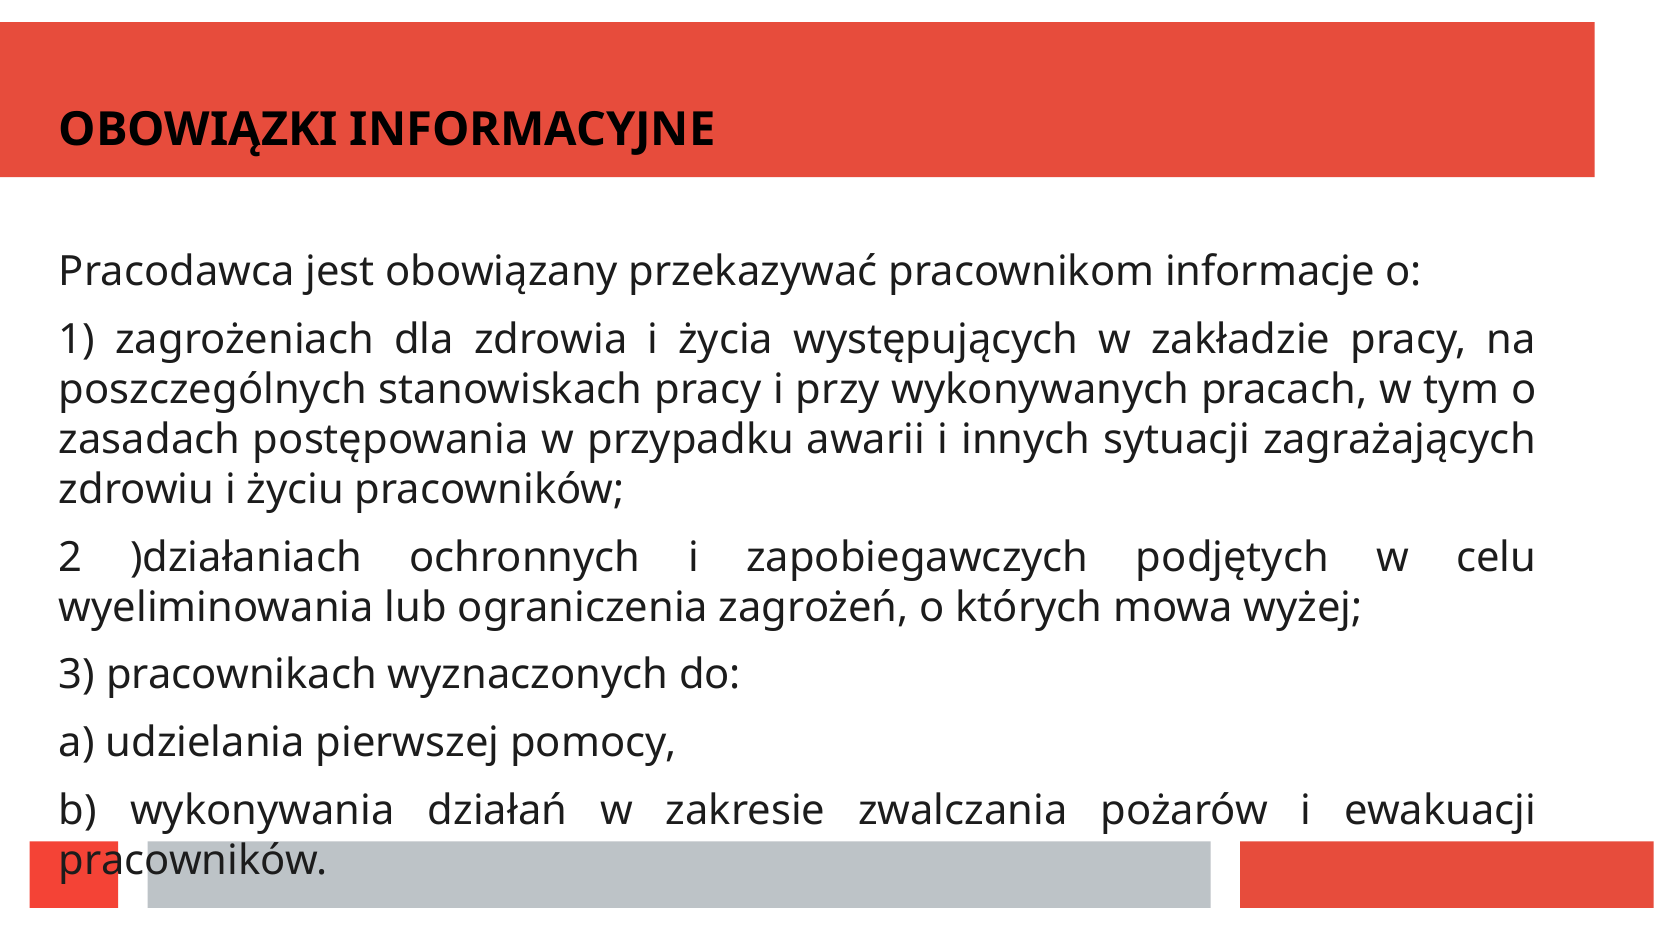

# OBOWIĄZKI INFORMACYJNE
Pracodawca jest obowiązany przekazywać pracownikom informacje o:
1) zagrożeniach dla zdrowia i życia występujących w zakładzie pracy, na poszczególnych stanowiskach pracy i przy wykonywanych pracach, w tym o zasadach postępowania w przypadku awarii i innych sytuacji zagrażających zdrowiu i życiu pracowników;
2 )działaniach ochronnych i zapobiegawczych podjętych w celu wyeliminowania lub ograniczenia zagrożeń, o których mowa wyżej;
3) pracownikach wyznaczonych do:
a) udzielania pierwszej pomocy,
b) wykonywania działań w zakresie zwalczania pożarów i ewakuacji pracowników.